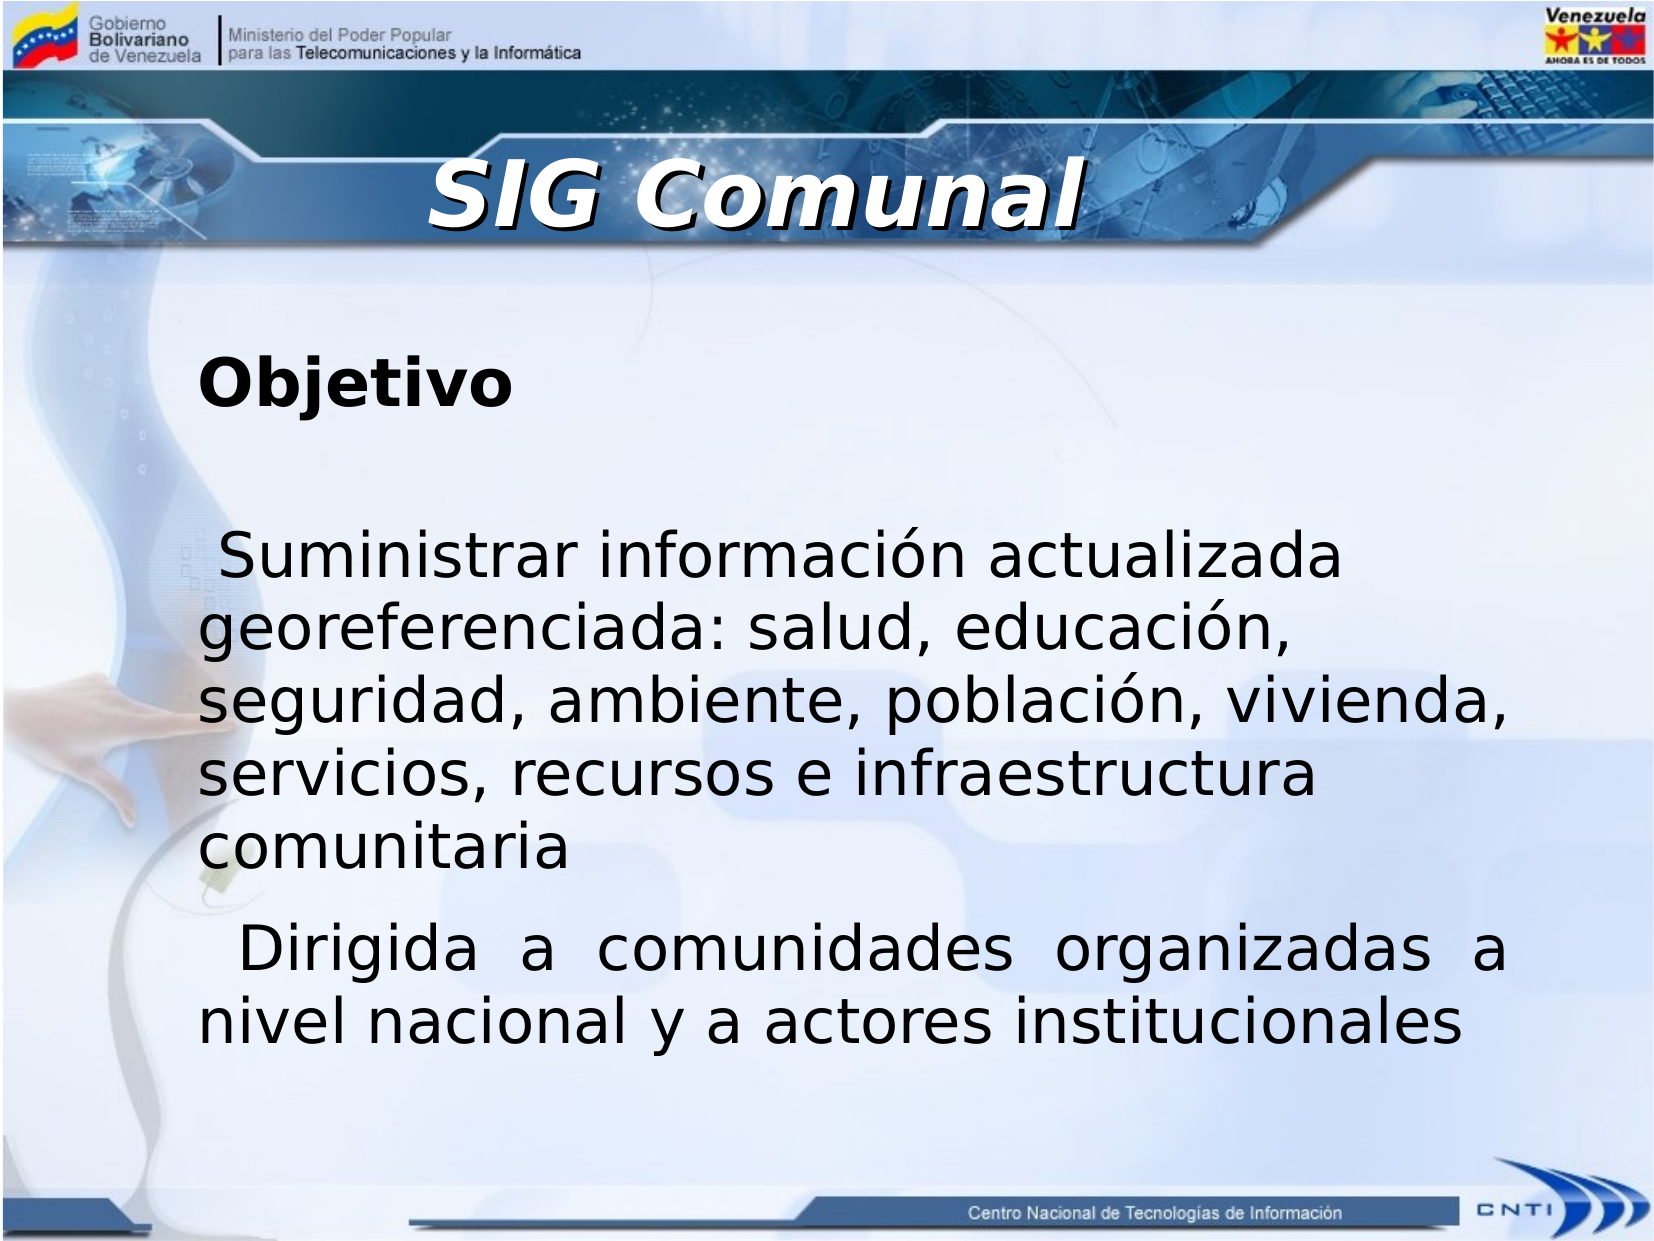

# SIG Comunal
Objetivo
 Suministrar información actualizada georeferenciada: salud, educación, seguridad, ambiente, población, vivienda, servicios, recursos e infraestructura comunitaria
 Dirigida a comunidades organizadas a nivel nacional y a actores institucionales